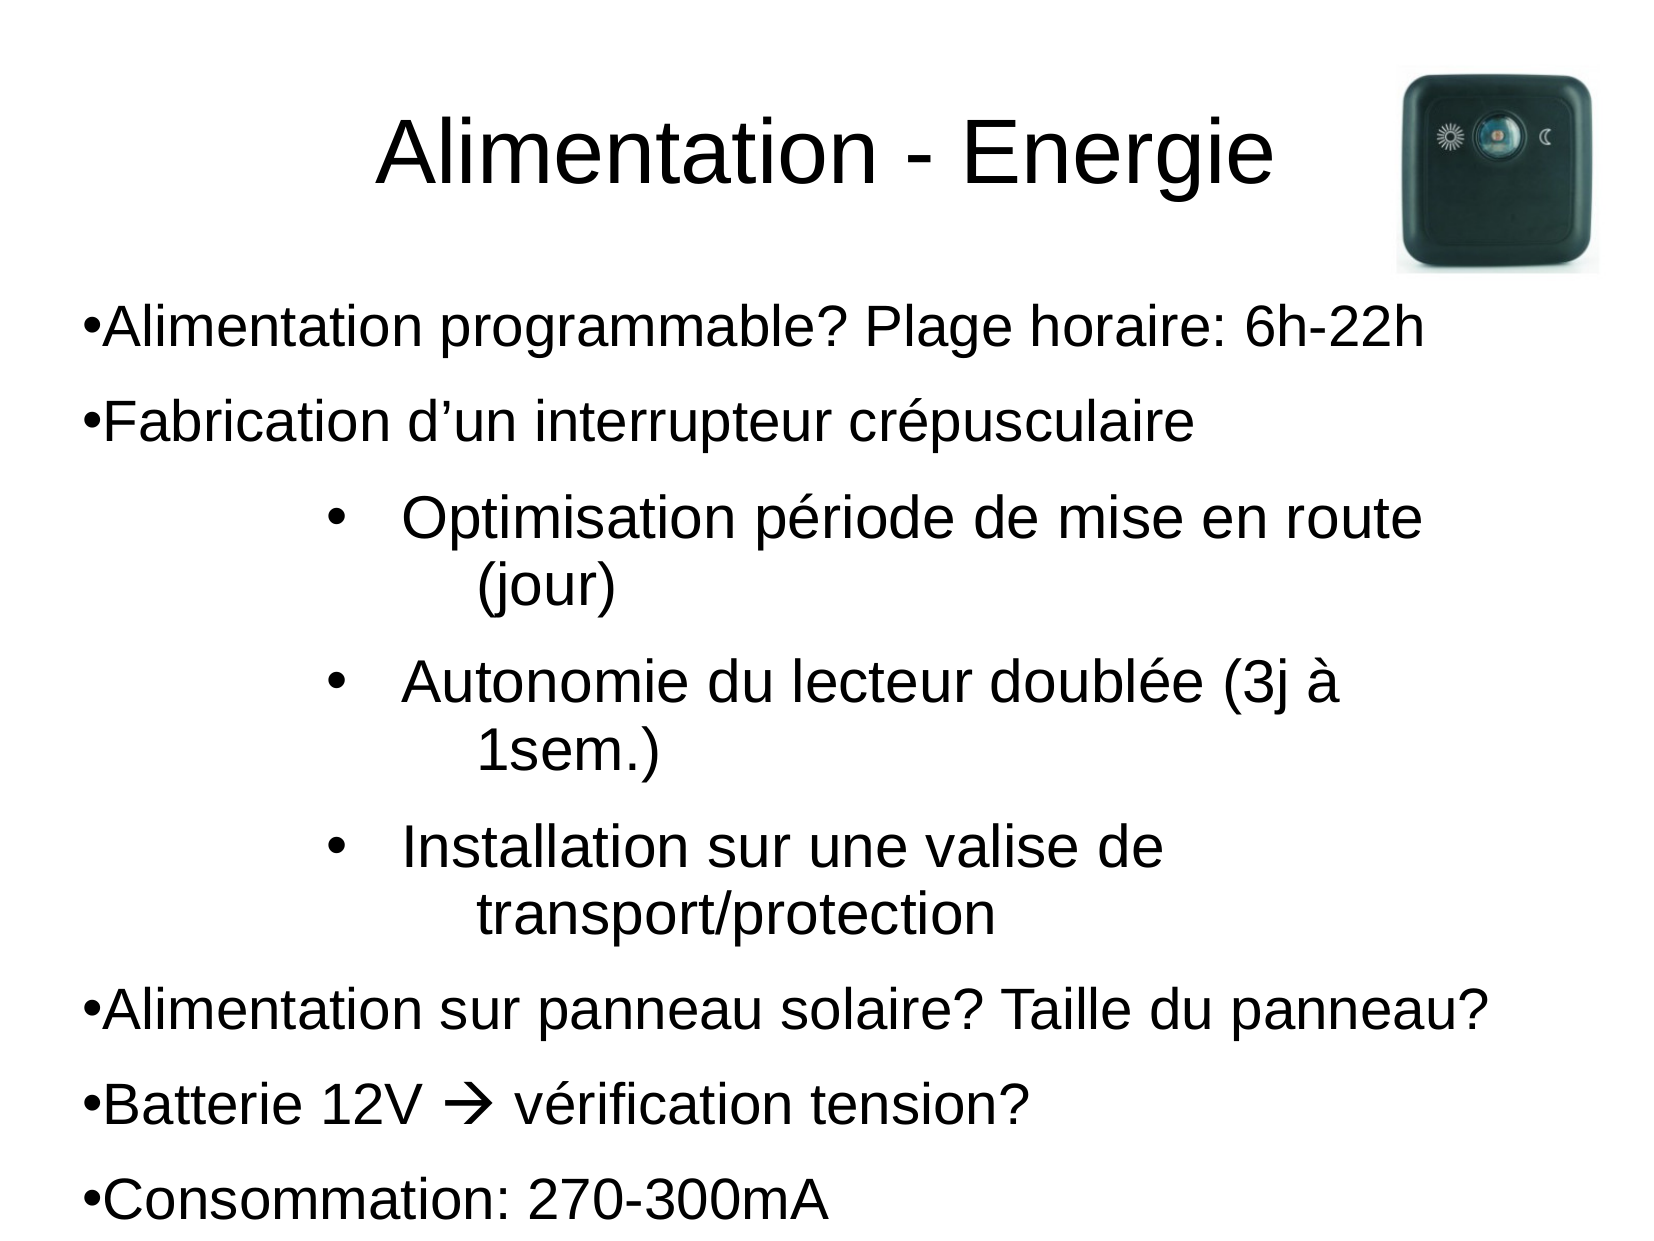

# Alimentation - Energie
Alimentation programmable? Plage horaire: 6h-22h
Fabrication d’un interrupteur crépusculaire
Optimisation période de mise en route (jour)
Autonomie du lecteur doublée (3j à 1sem.)
Installation sur une valise de transport/protection
Alimentation sur panneau solaire? Taille du panneau?
Batterie 12V  vérification tension?
Consommation: 270-300mA